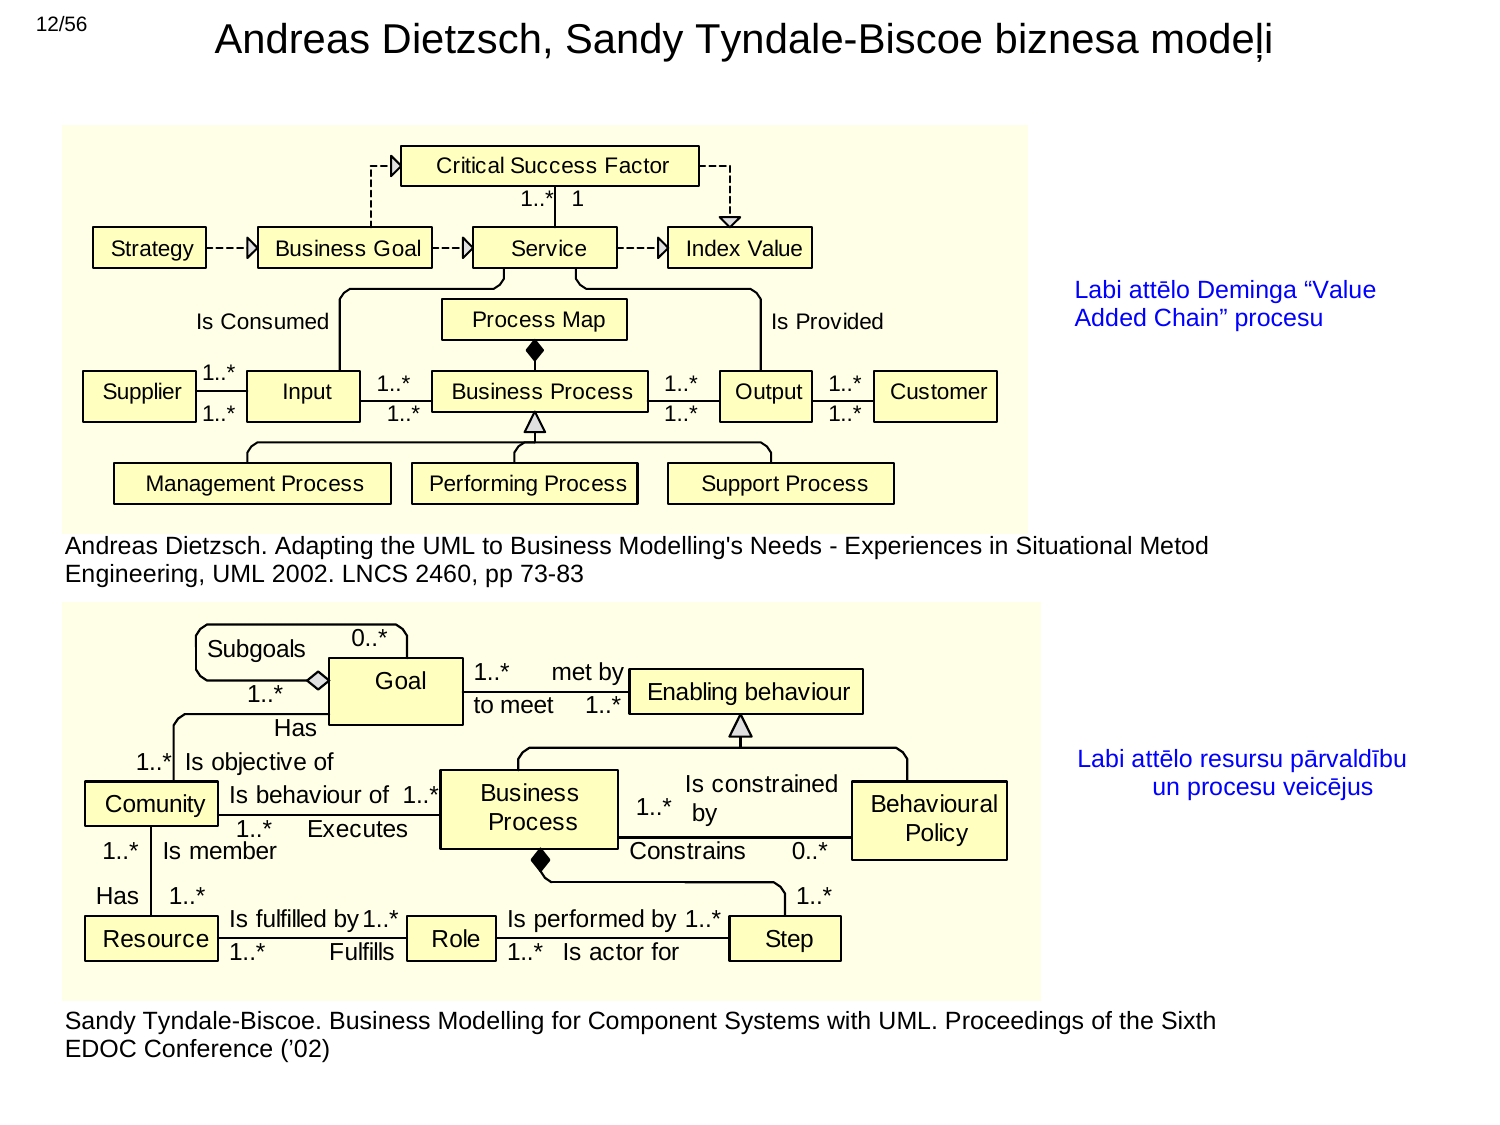

# Andreas Dietzsch, Sandy Tyndale-Biscoe biznesa modeļi
12
Labi attēlo Deminga “Value Added Chain” procesu
Andreas Dietzsch. Adapting the UML to Business Modelling's Needs - Experiences in Situational Metod Engineering, UML 2002. LNCS 2460, pp 73-83
Labi attēlo resursu pārvaldību un procesu veicējus
Sandy Tyndale-Biscoe. Business Modelling for Component Systems with UML. Proceedings of the Sixth EDOC Conference (’02)